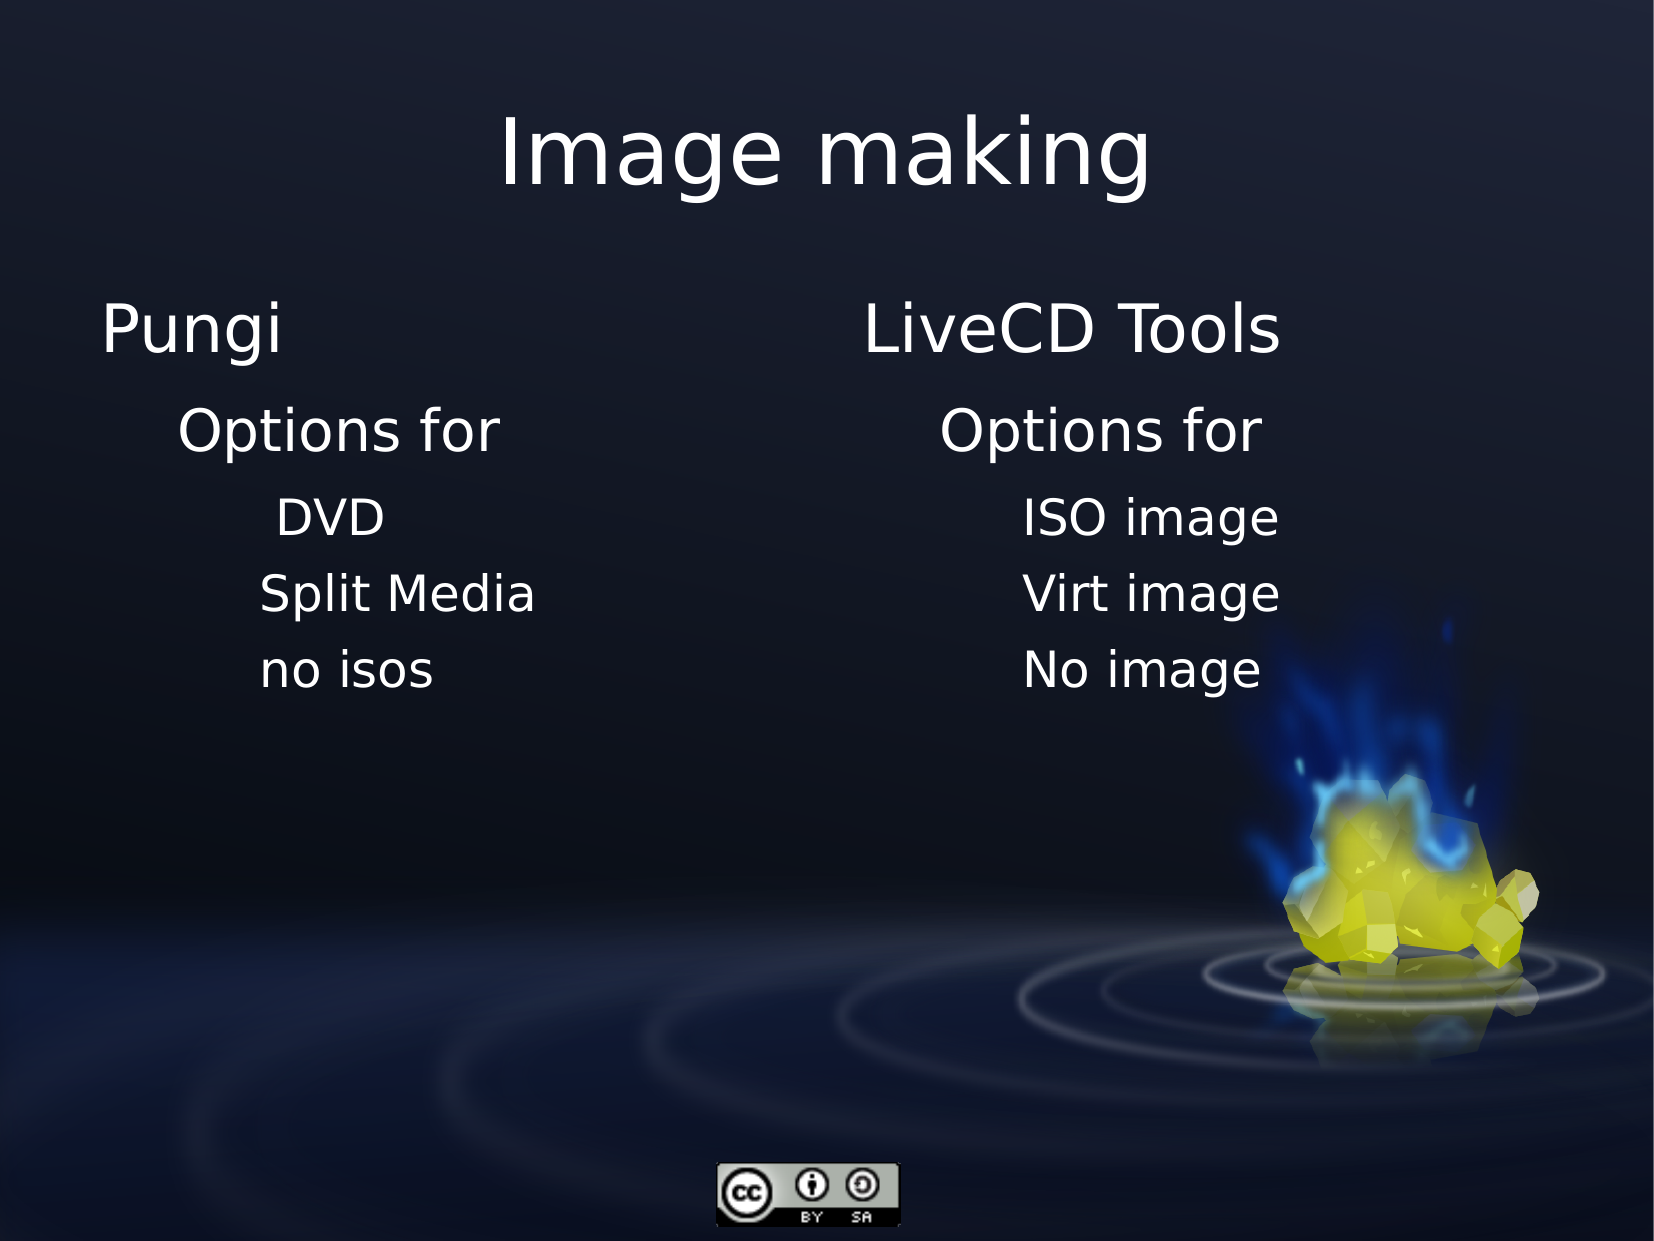

# Image making
Pungi
Options for
 DVD
Split Media
no isos
LiveCD Tools
Options for
ISO image
Virt image
No image